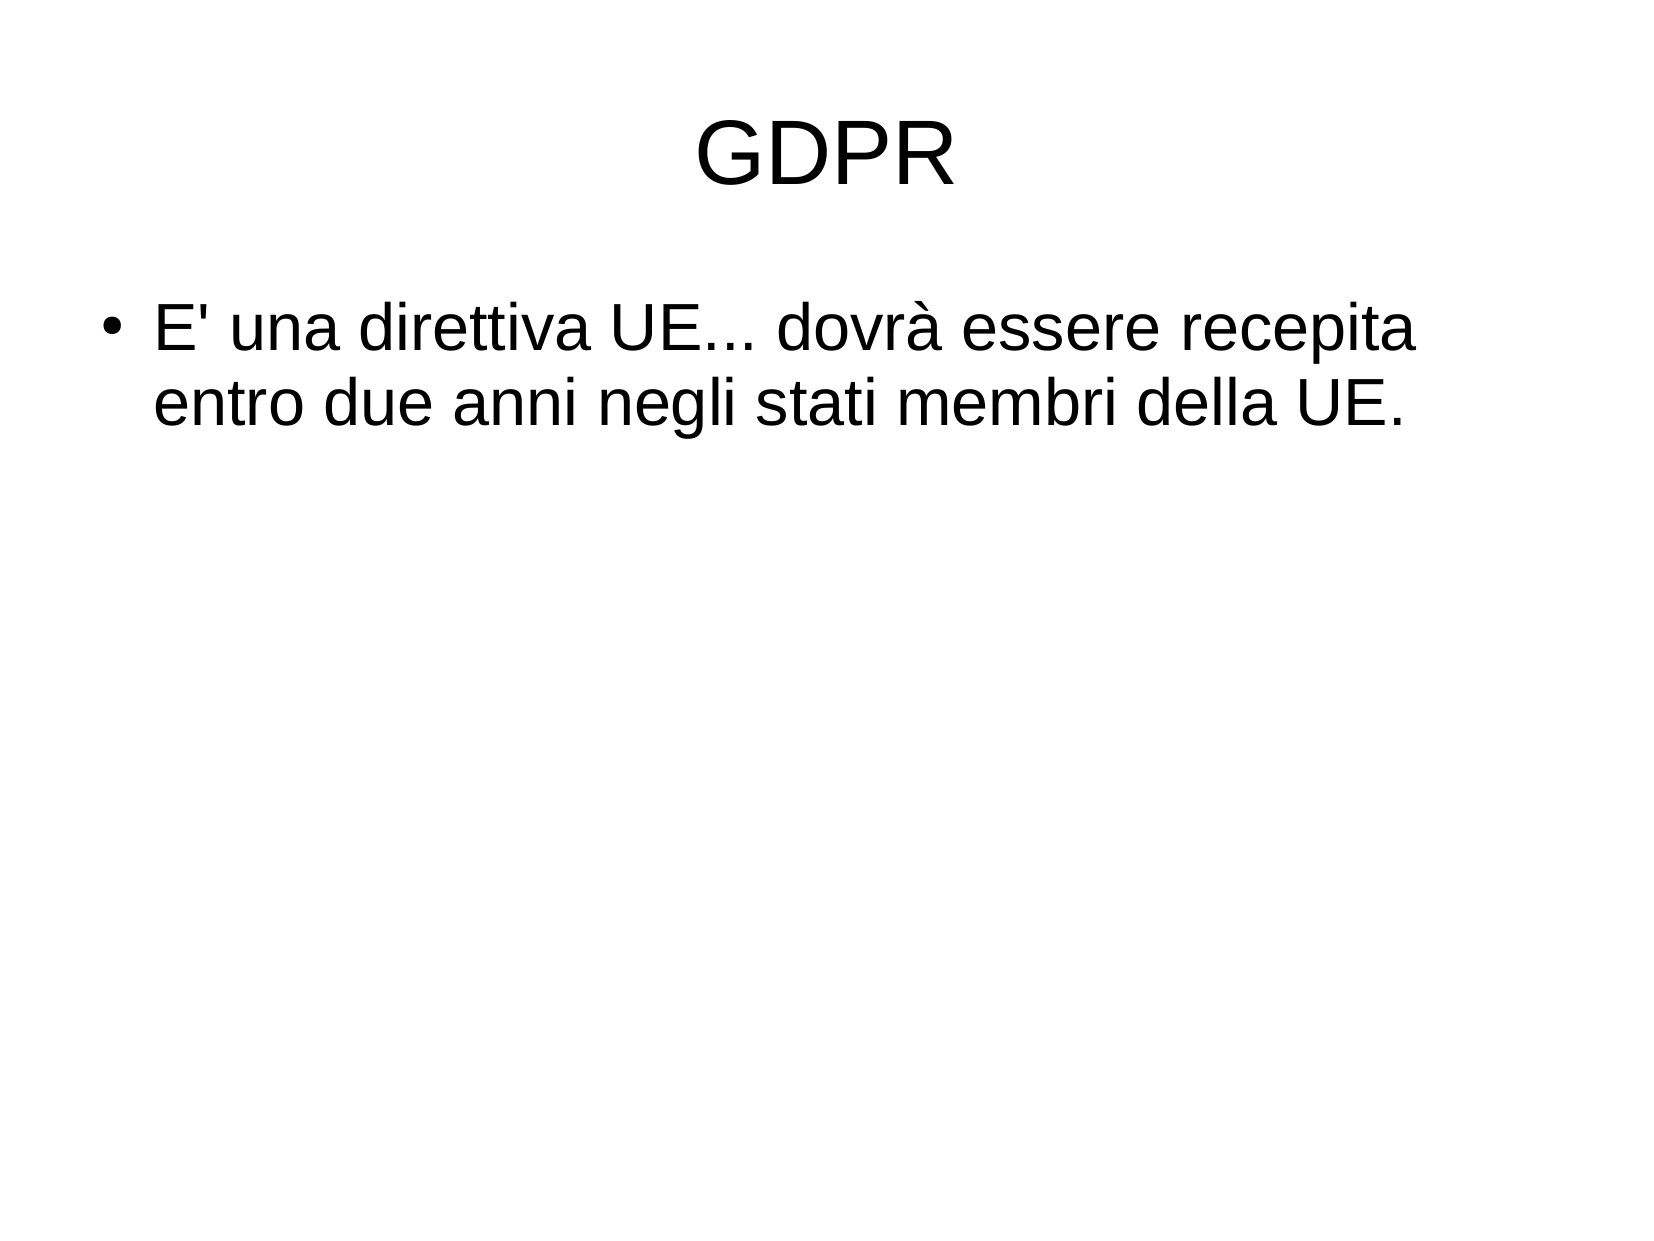

# GDPR
E' una direttiva UE... dovrà essere recepita entro due anni negli stati membri della UE.